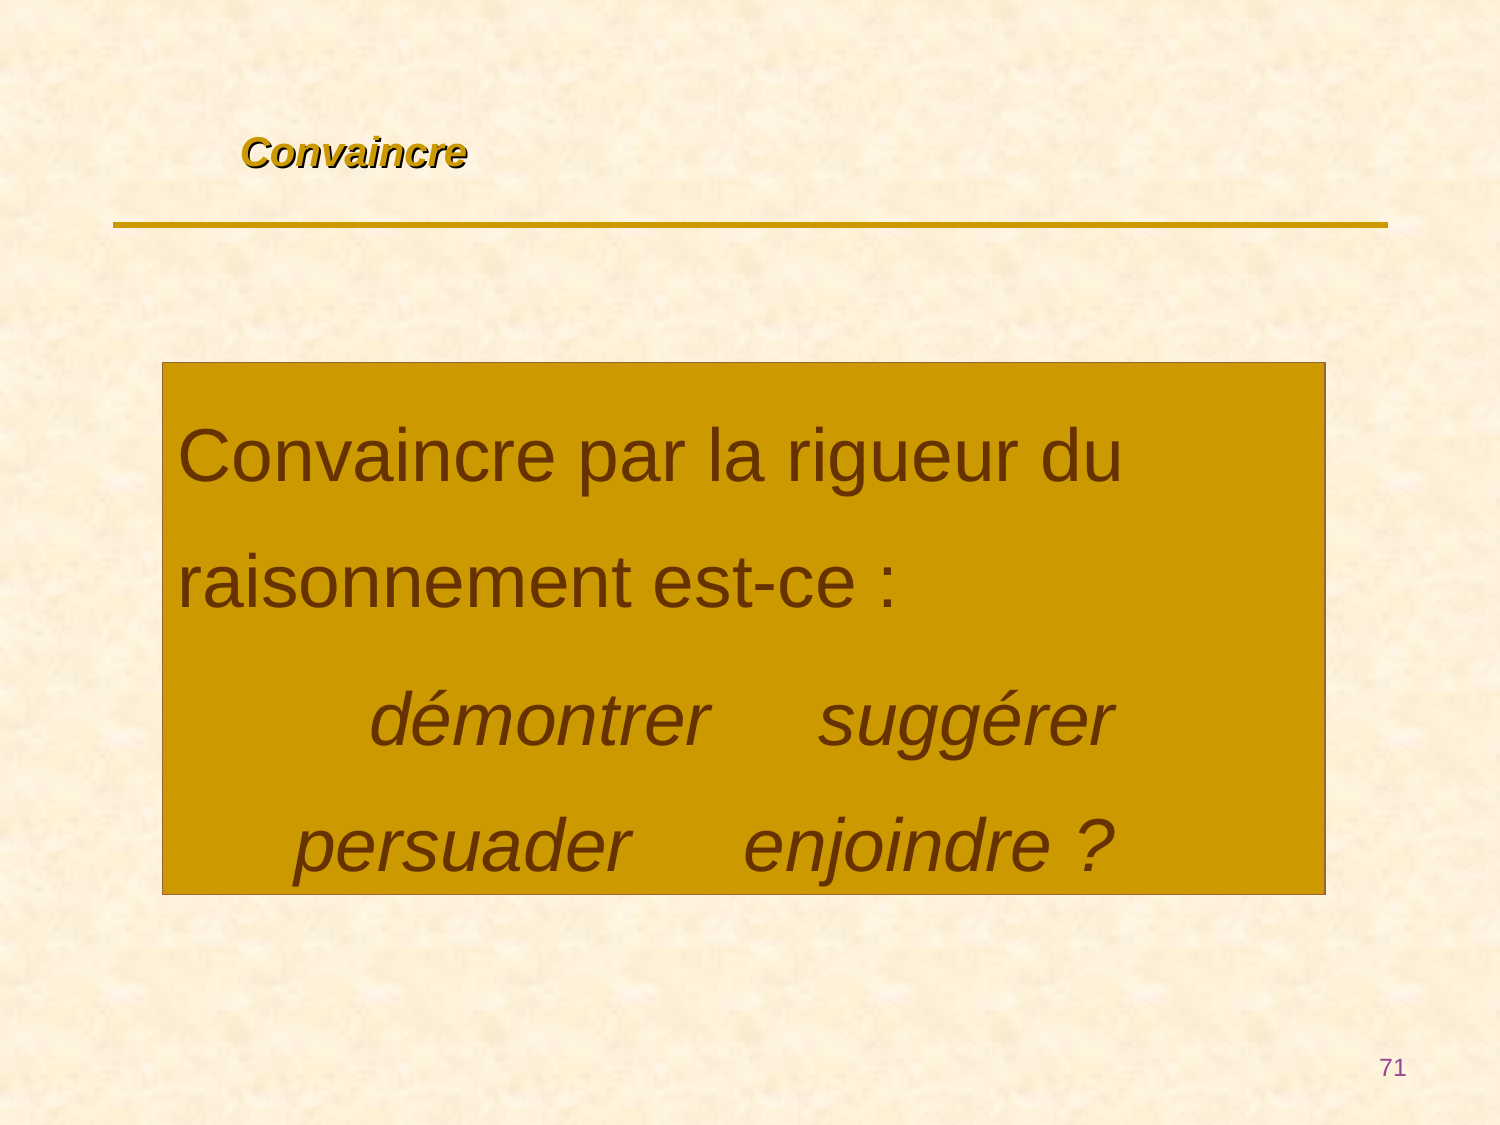

Convaincre
Convaincre par la rigueur du raisonnement est-ce :
démontrer	suggérer
persuader	enjoindre ?
71